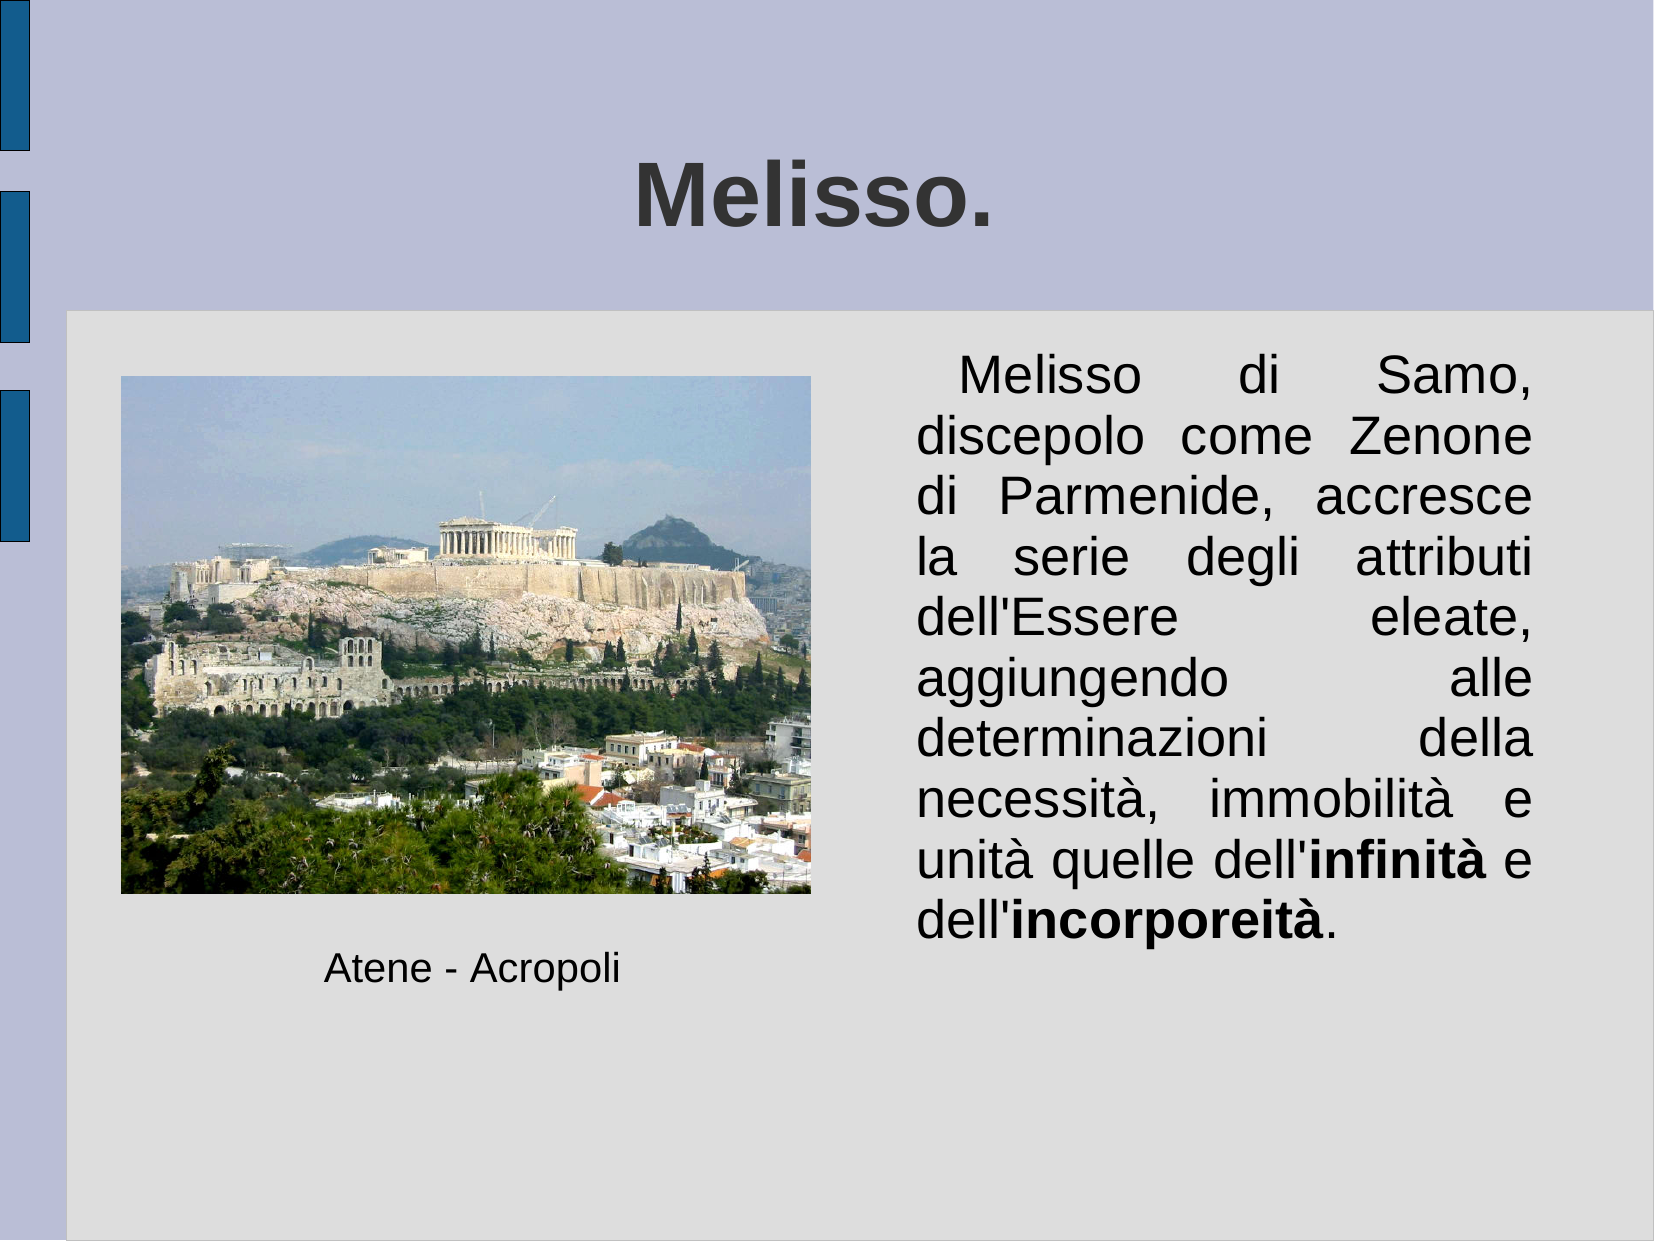

# Melisso.
 Melisso di Samo, discepolo come Zenone di Parmenide, accresce la serie degli attributi dell'Essere eleate, aggiungendo alle determinazioni della necessità, immobilità e unità quelle dell'infinità e dell'incorporeità.
Atene - Acropoli